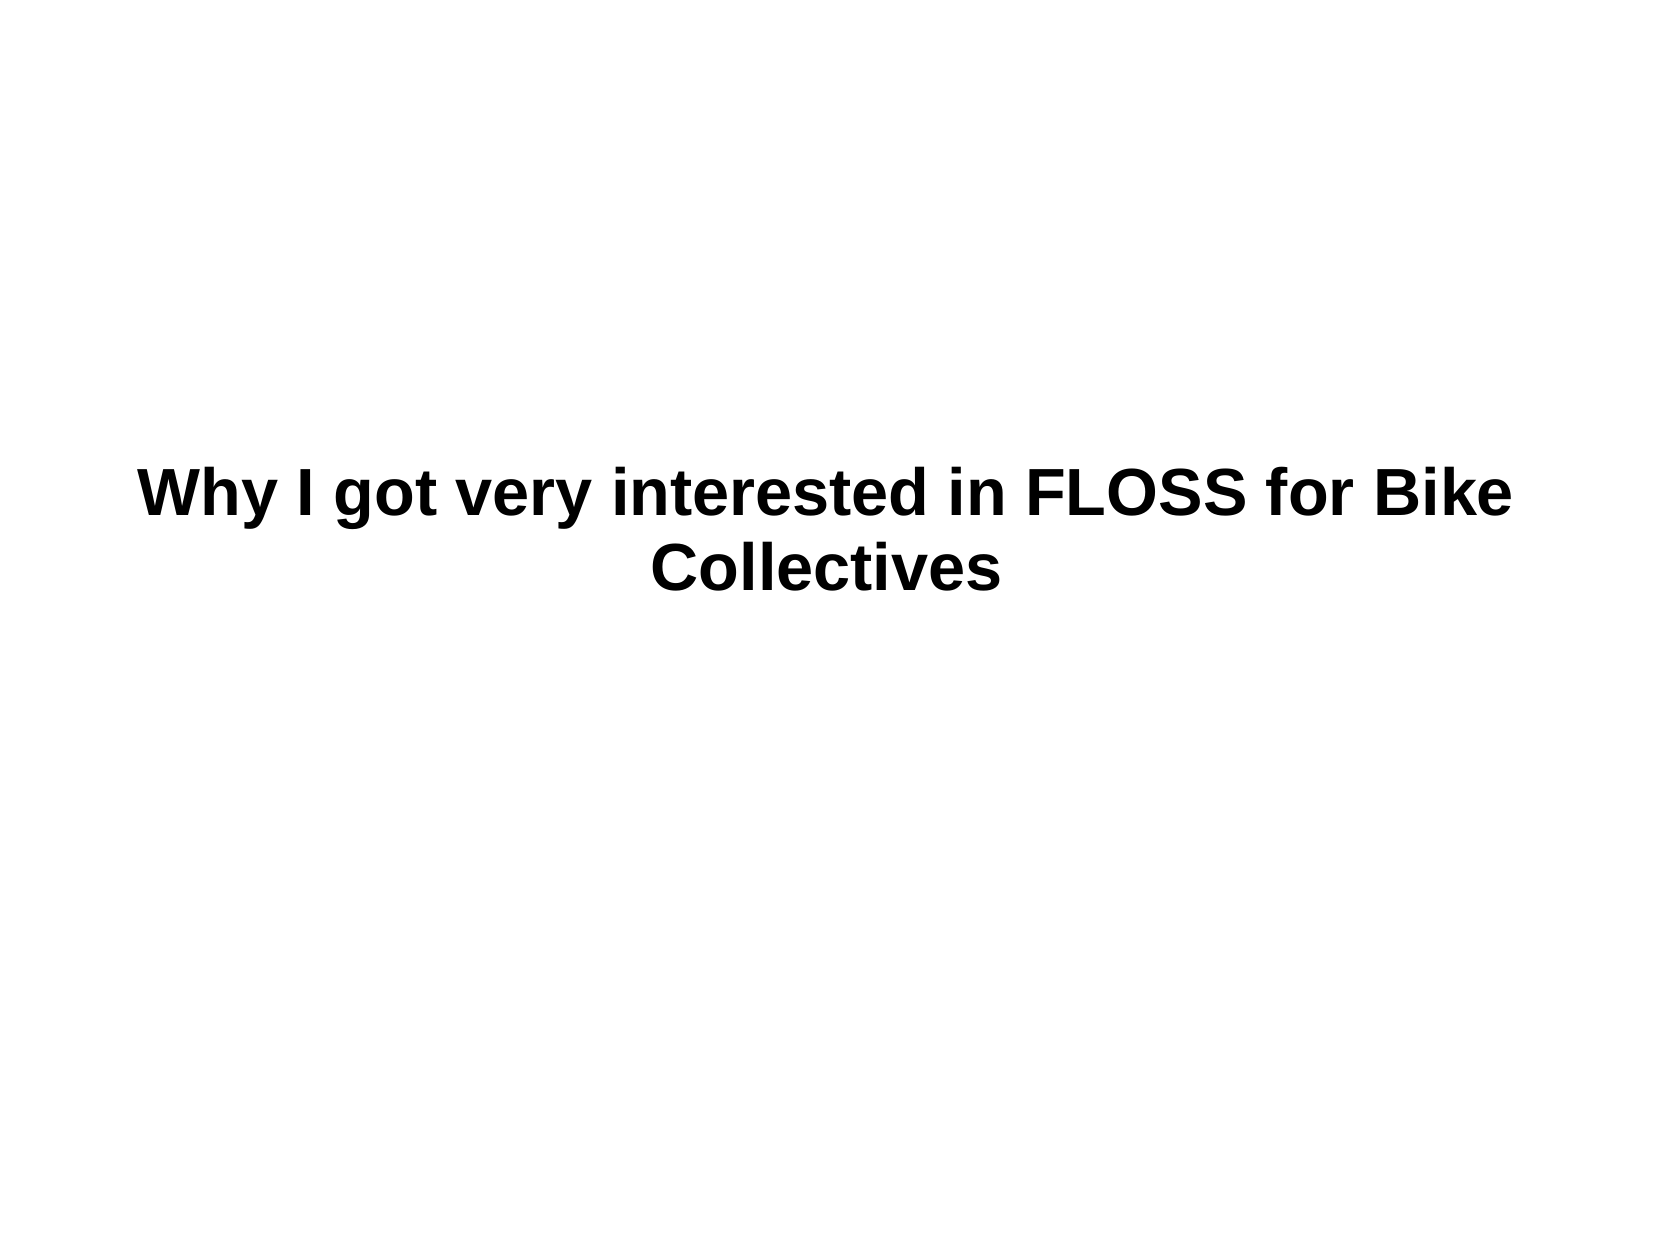

# Why I got very interested in FLOSS for Bike Collectives